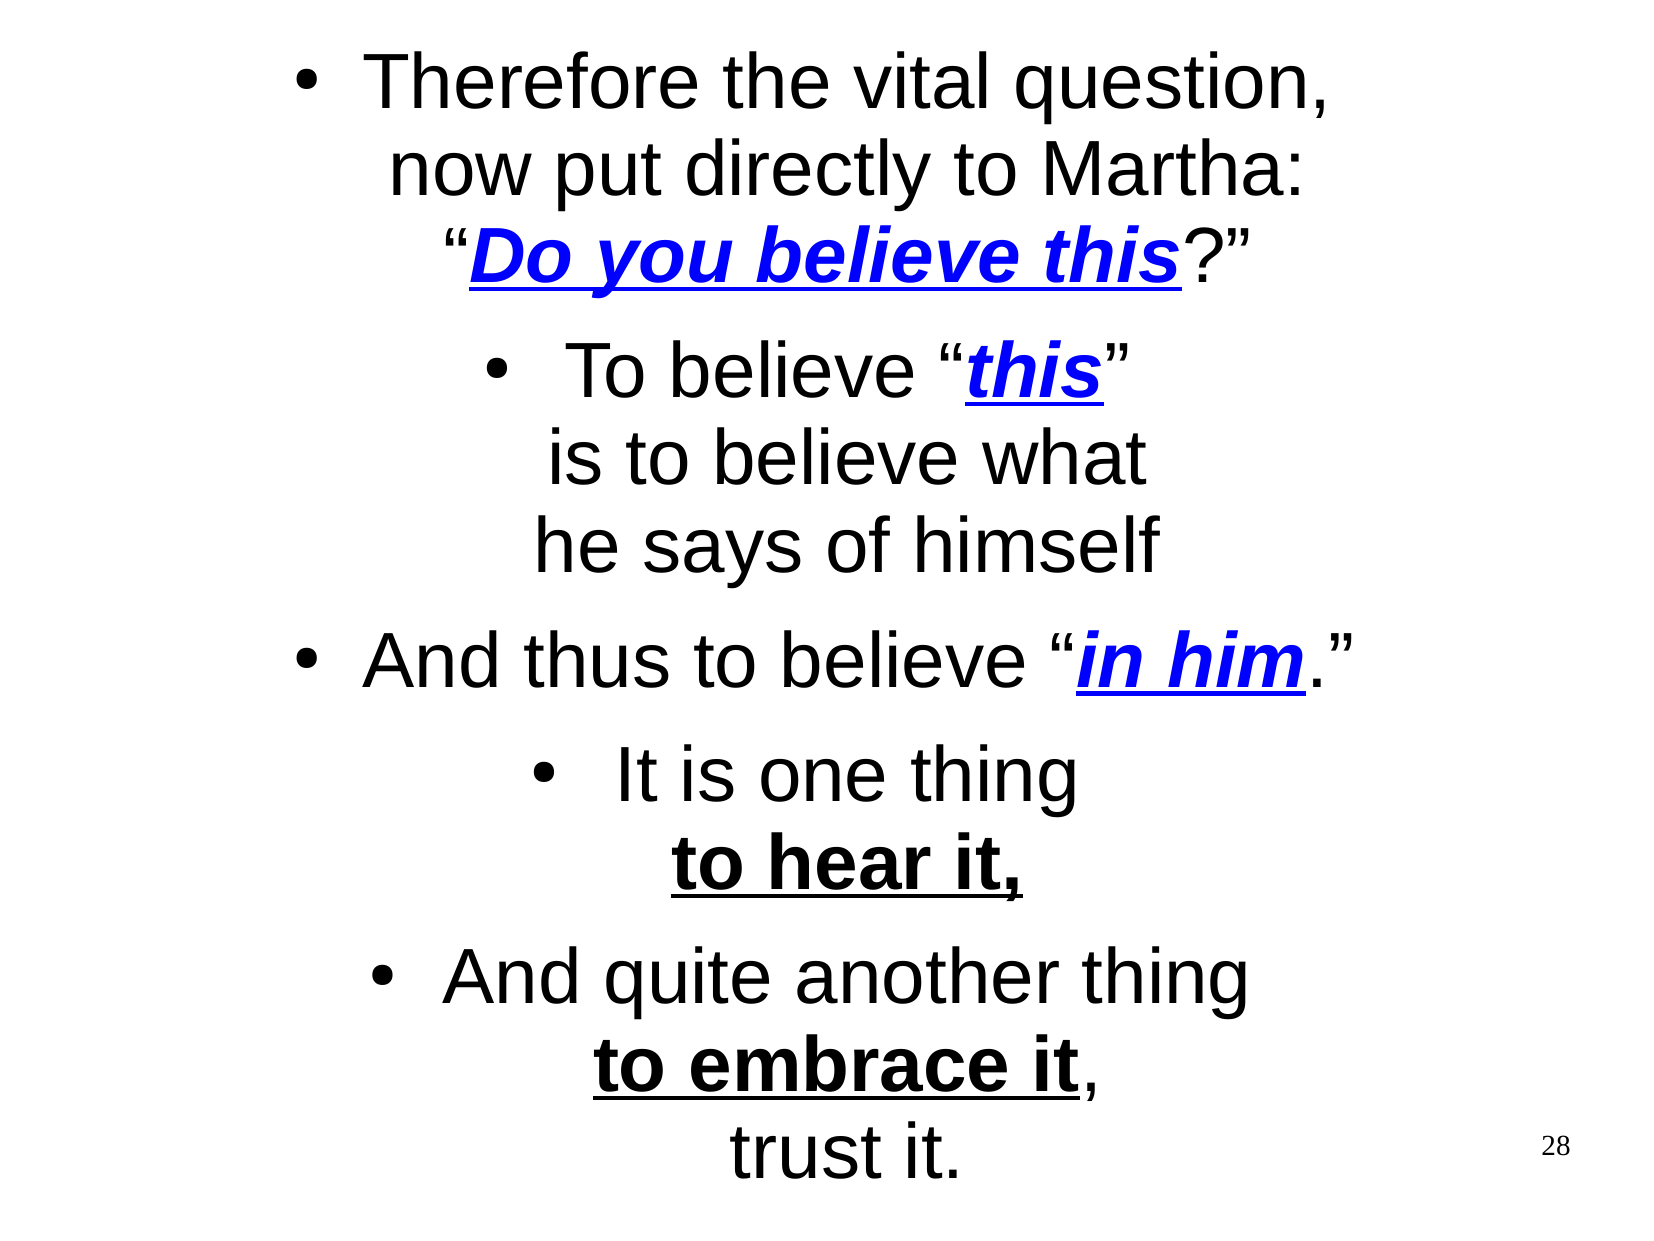

# Therefore the vital question, now put directly to Martha: “Do you believe this?”
To believe “this”
is to believe what
he says of himself
And thus to believe “in him.”
It is one thing
to hear it,
And quite another thing
to embrace it,
trust it.
28